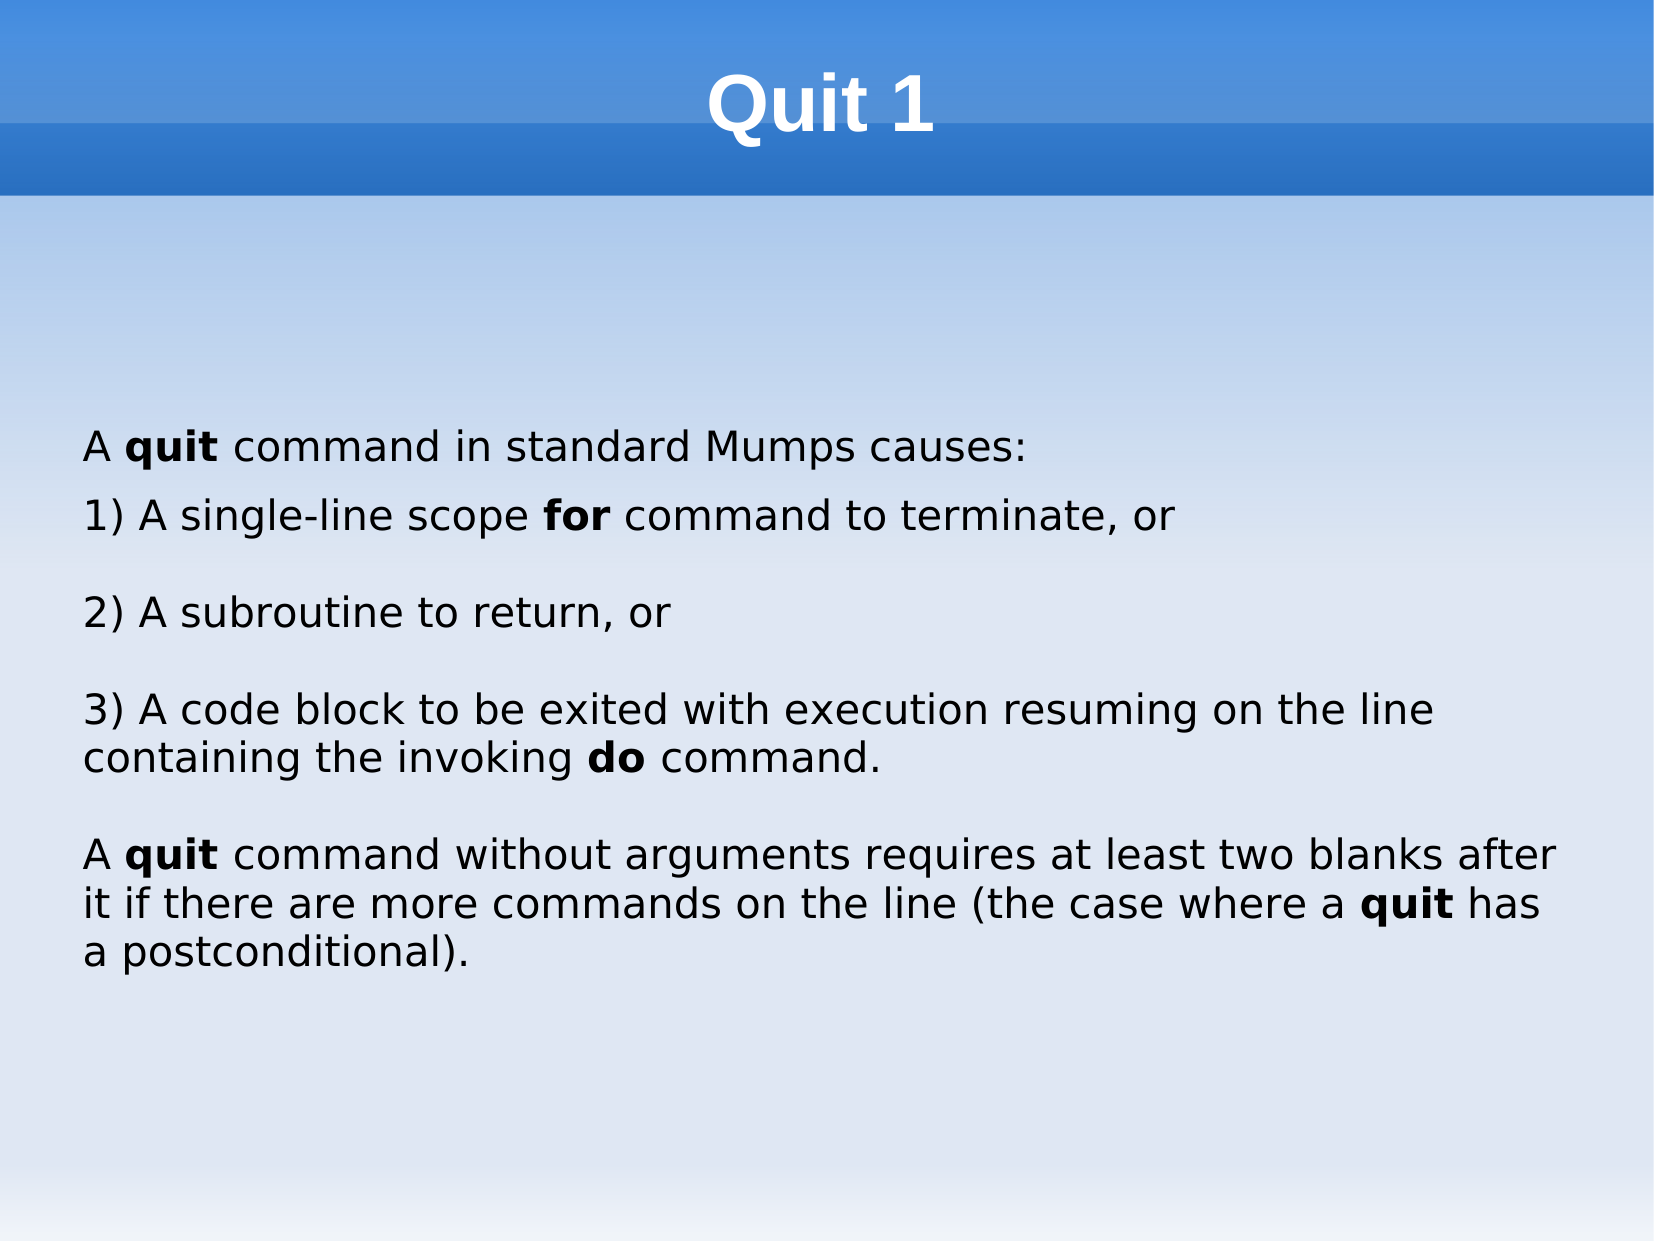

# Quit 1
A quit command in standard Mumps causes:
 A single-line scope for command to terminate, or
 A subroutine to return, or
 A code block to be exited with execution resuming on the line containing the invoking do command.
A quit command without arguments requires at least two blanks after it if there are more commands on the line (the case where a quit has a postconditional).